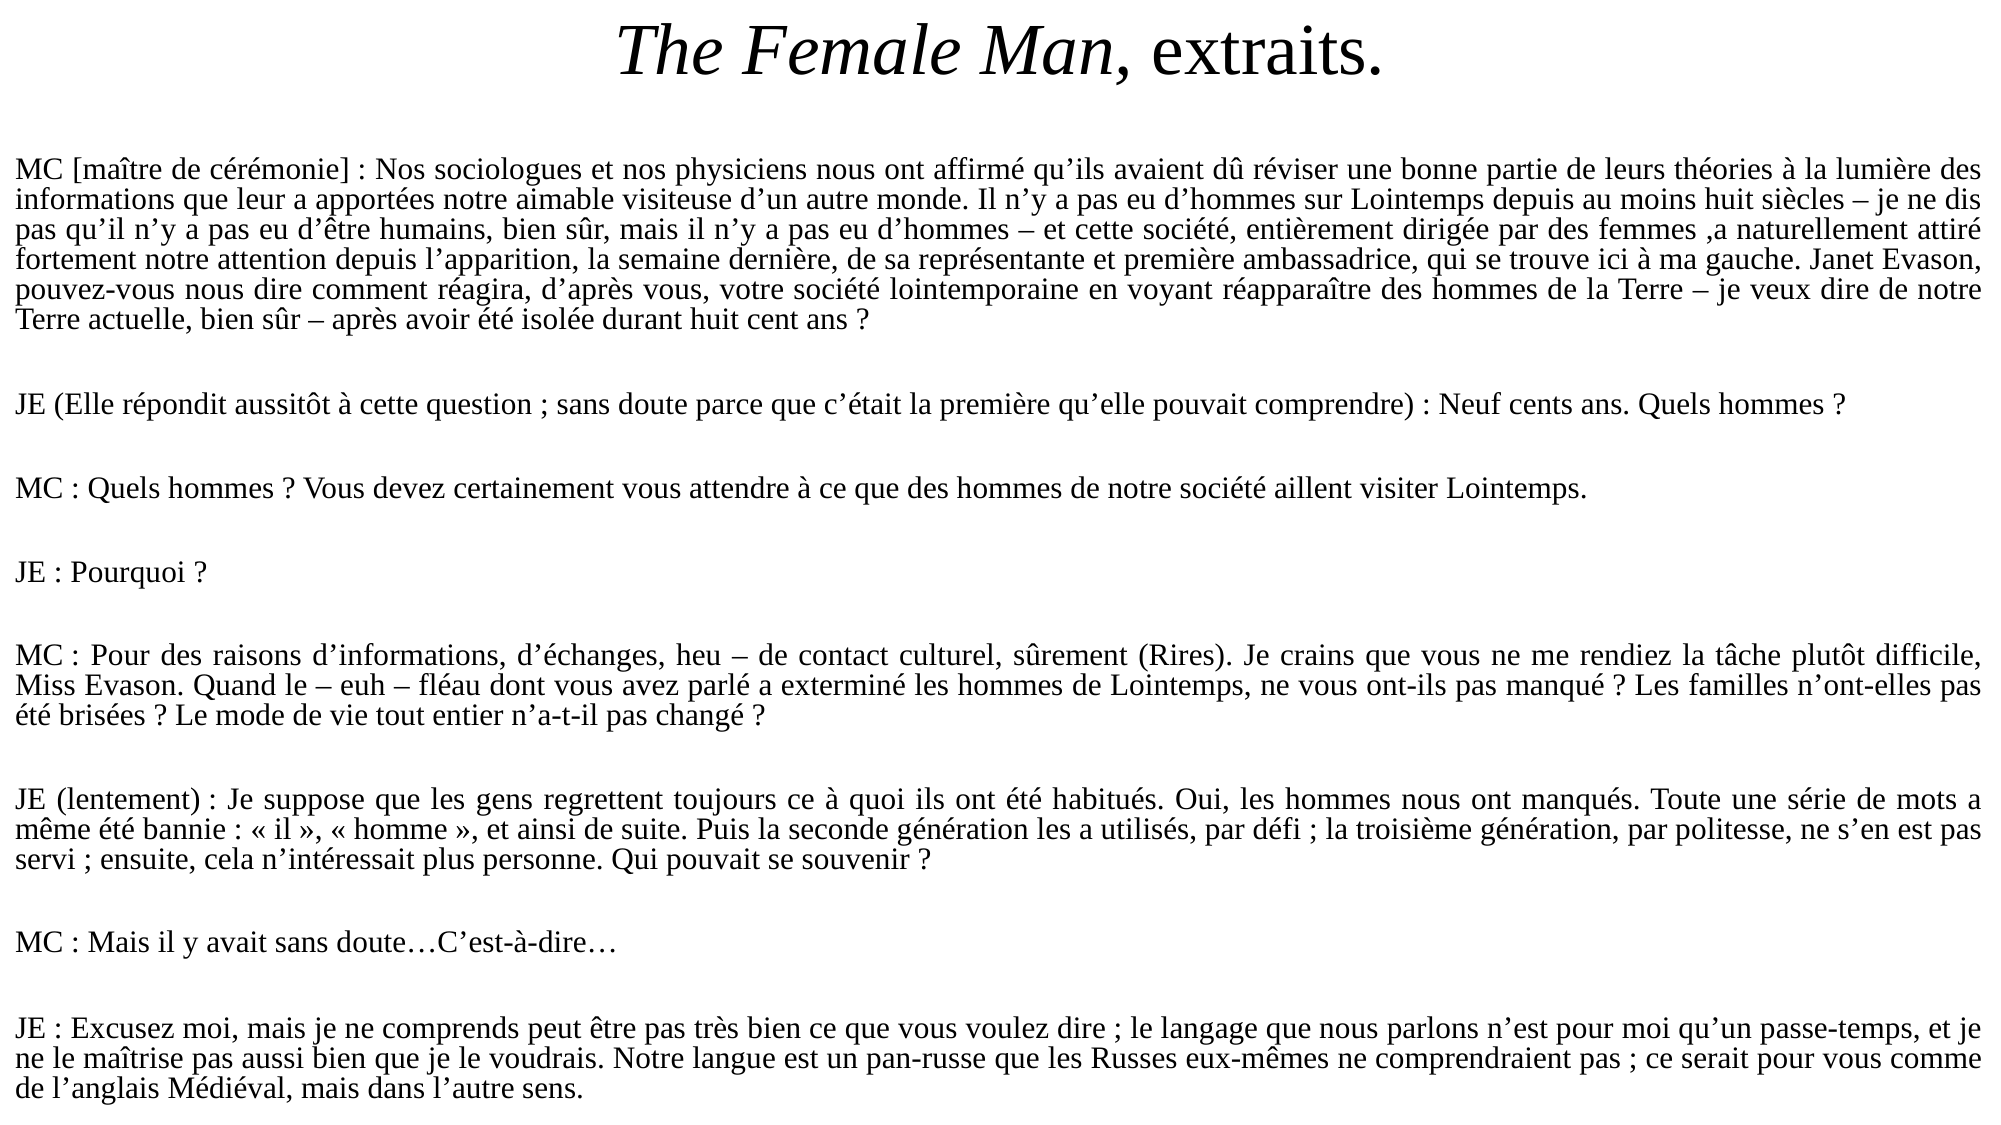

# The Female Man, extraits.
MC [maître de cérémonie] : Nos sociologues et nos physiciens nous ont affirmé qu’ils avaient dû réviser une bonne partie de leurs théories à la lumière des informations que leur a apportées notre aimable visiteuse d’un autre monde. Il n’y a pas eu d’hommes sur Lointemps depuis au moins huit siècles – je ne dis pas qu’il n’y a pas eu d’être humains, bien sûr, mais il n’y a pas eu d’hommes – et cette société, entièrement dirigée par des femmes ,a naturellement attiré fortement notre attention depuis l’apparition, la semaine dernière, de sa représentante et première ambassadrice, qui se trouve ici à ma gauche. Janet Evason, pouvez-vous nous dire comment réagira, d’après vous, votre société lointemporaine en voyant réapparaître des hommes de la Terre – je veux dire de notre Terre actuelle, bien sûr – après avoir été isolée durant huit cent ans ?
JE (Elle répondit aussitôt à cette question ; sans doute parce que c’était la première qu’elle pouvait comprendre) : Neuf cents ans. Quels hommes ?
MC : Quels hommes ? Vous devez certainement vous attendre à ce que des hommes de notre société aillent visiter Lointemps.
JE : Pourquoi ?
MC : Pour des raisons d’informations, d’échanges, heu – de contact culturel, sûrement (Rires). Je crains que vous ne me rendiez la tâche plutôt difficile, Miss Evason. Quand le – euh – fléau dont vous avez parlé a exterminé les hommes de Lointemps, ne vous ont-ils pas manqué ? Les familles n’ont-elles pas été brisées ? Le mode de vie tout entier n’a-t-il pas changé ?
JE (lentement) : Je suppose que les gens regrettent toujours ce à quoi ils ont été habitués. Oui, les hommes nous ont manqués. Toute une série de mots a même été bannie : « il », « homme », et ainsi de suite. Puis la seconde génération les a utilisés, par défi ; la troisième génération, par politesse, ne s’en est pas servi ; ensuite, cela n’intéressait plus personne. Qui pouvait se souvenir ?
MC : Mais il y avait sans doute…C’est-à-dire…
JE : Excusez moi, mais je ne comprends peut être pas très bien ce que vous voulez dire ; le langage que nous parlons n’est pour moi qu’un passe-temps, et je ne le maîtrise pas aussi bien que je le voudrais. Notre langue est un pan-russe que les Russes eux-mêmes ne comprendraient pas ; ce serait pour vous comme de l’anglais Médiéval, mais dans l’autre sens.